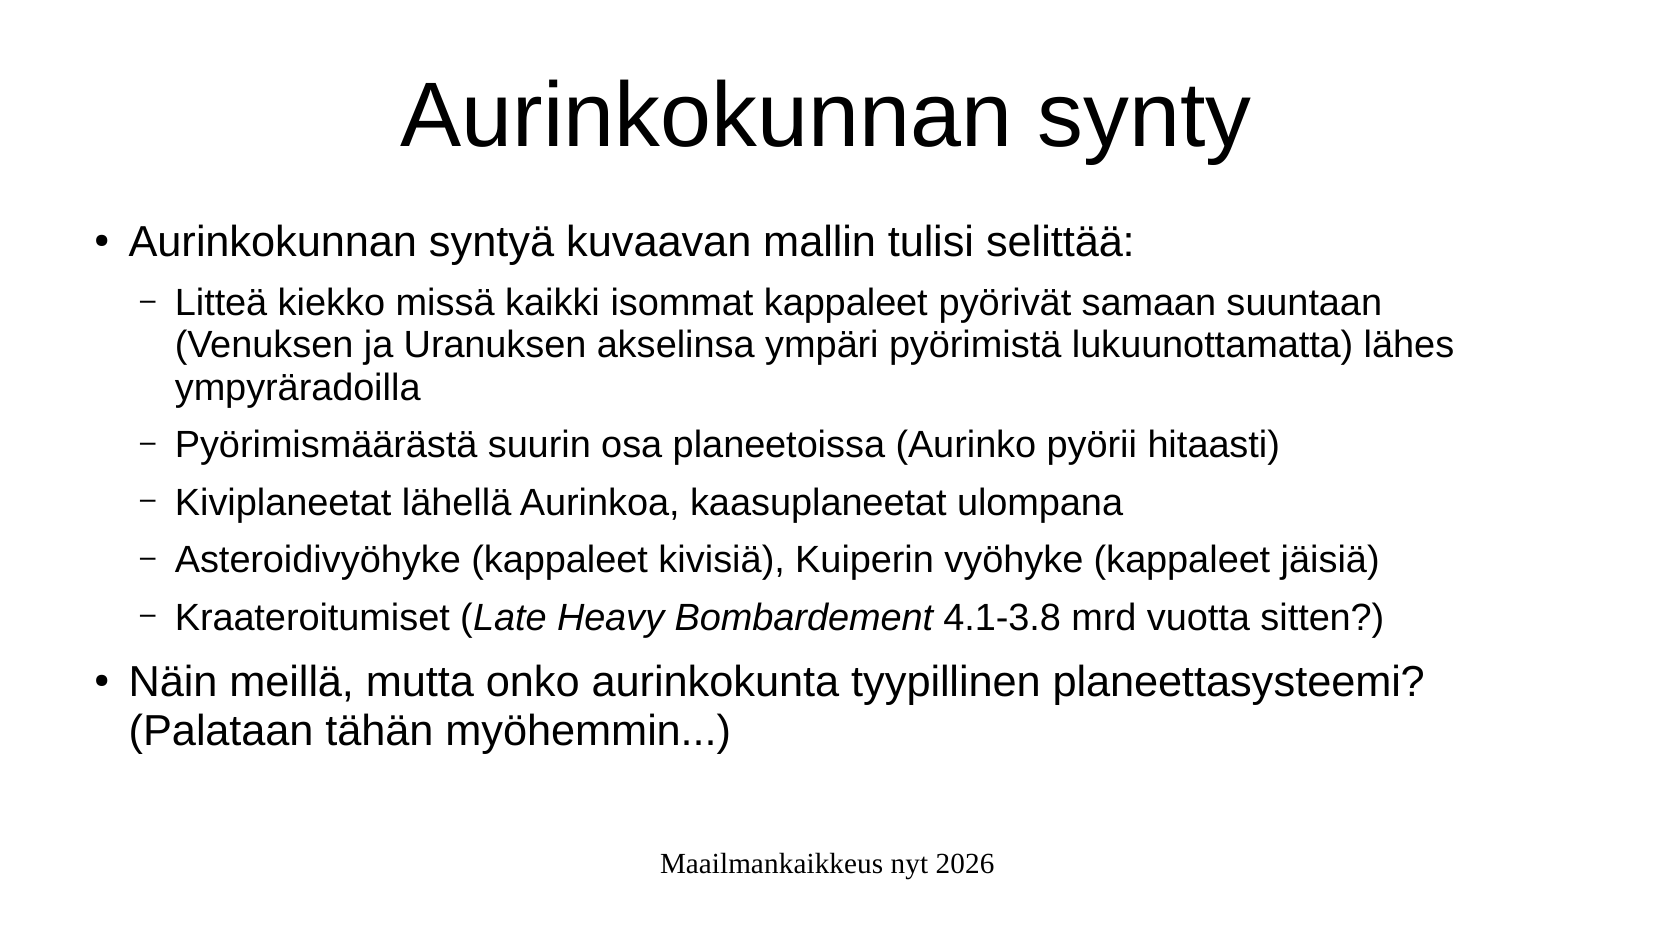

# Aurinkokunnan synty
Aurinkokunnan syntyä kuvaavan mallin tulisi selittää:
Litteä kiekko missä kaikki isommat kappaleet pyörivät samaan suuntaan (Venuksen ja Uranuksen akselinsa ympäri pyörimistä lukuunottamatta) lähes ympyräradoilla
Pyörimismäärästä suurin osa planeetoissa (Aurinko pyörii hitaasti)
Kiviplaneetat lähellä Aurinkoa, kaasuplaneetat ulompana
Asteroidivyöhyke (kappaleet kivisiä), Kuiperin vyöhyke (kappaleet jäisiä)
Kraateroitumiset (Late Heavy Bombardement 4.1-3.8 mrd vuotta sitten?)
Näin meillä, mutta onko aurinkokunta tyypillinen planeettasysteemi? (Palataan tähän myöhemmin...)